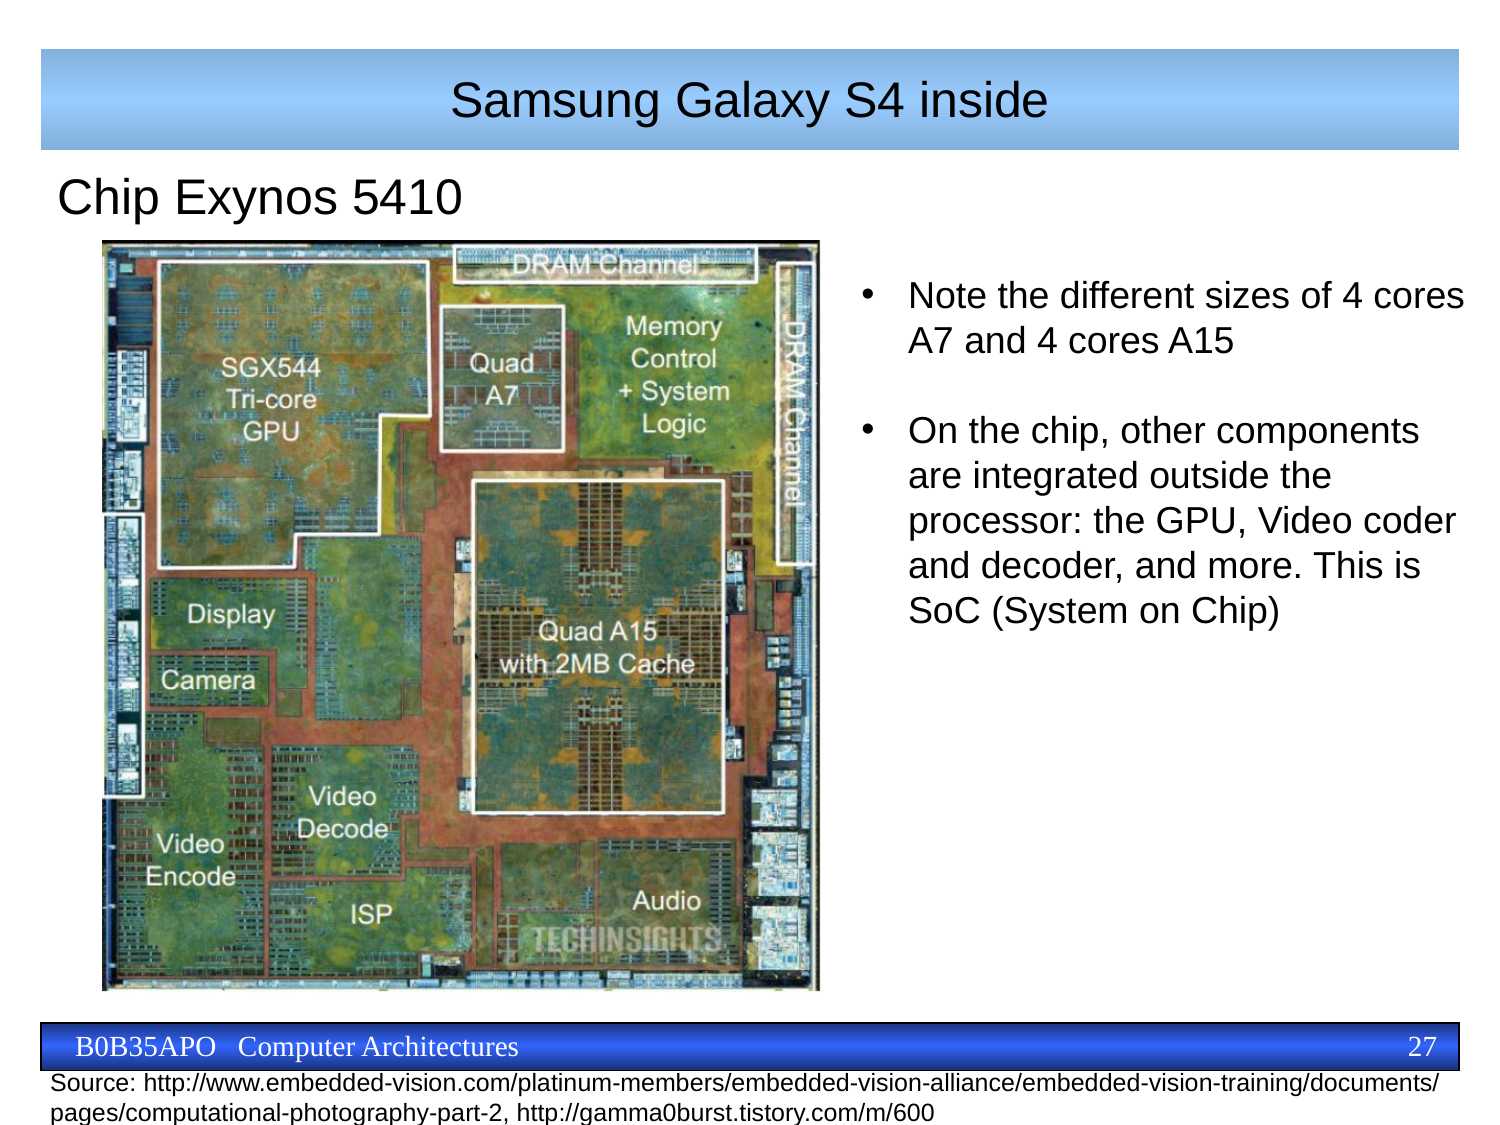

# Samsung Galaxy S4 inside
Chip Exynos 5410
Note the different sizes of 4 cores A7 and 4 cores A15
On the chip, other components are integrated outside the processor: the GPU, Video coder and decoder, and more. This is SoC (System on Chip)
B0B35APO Computer Architectures
27
Source: http://www.embedded-vision.com/platinum-members/embedded-vision-alliance/embedded-vision-training/documents/pages/computational-photography-part-2, http://gamma0burst.tistory.com/m/600